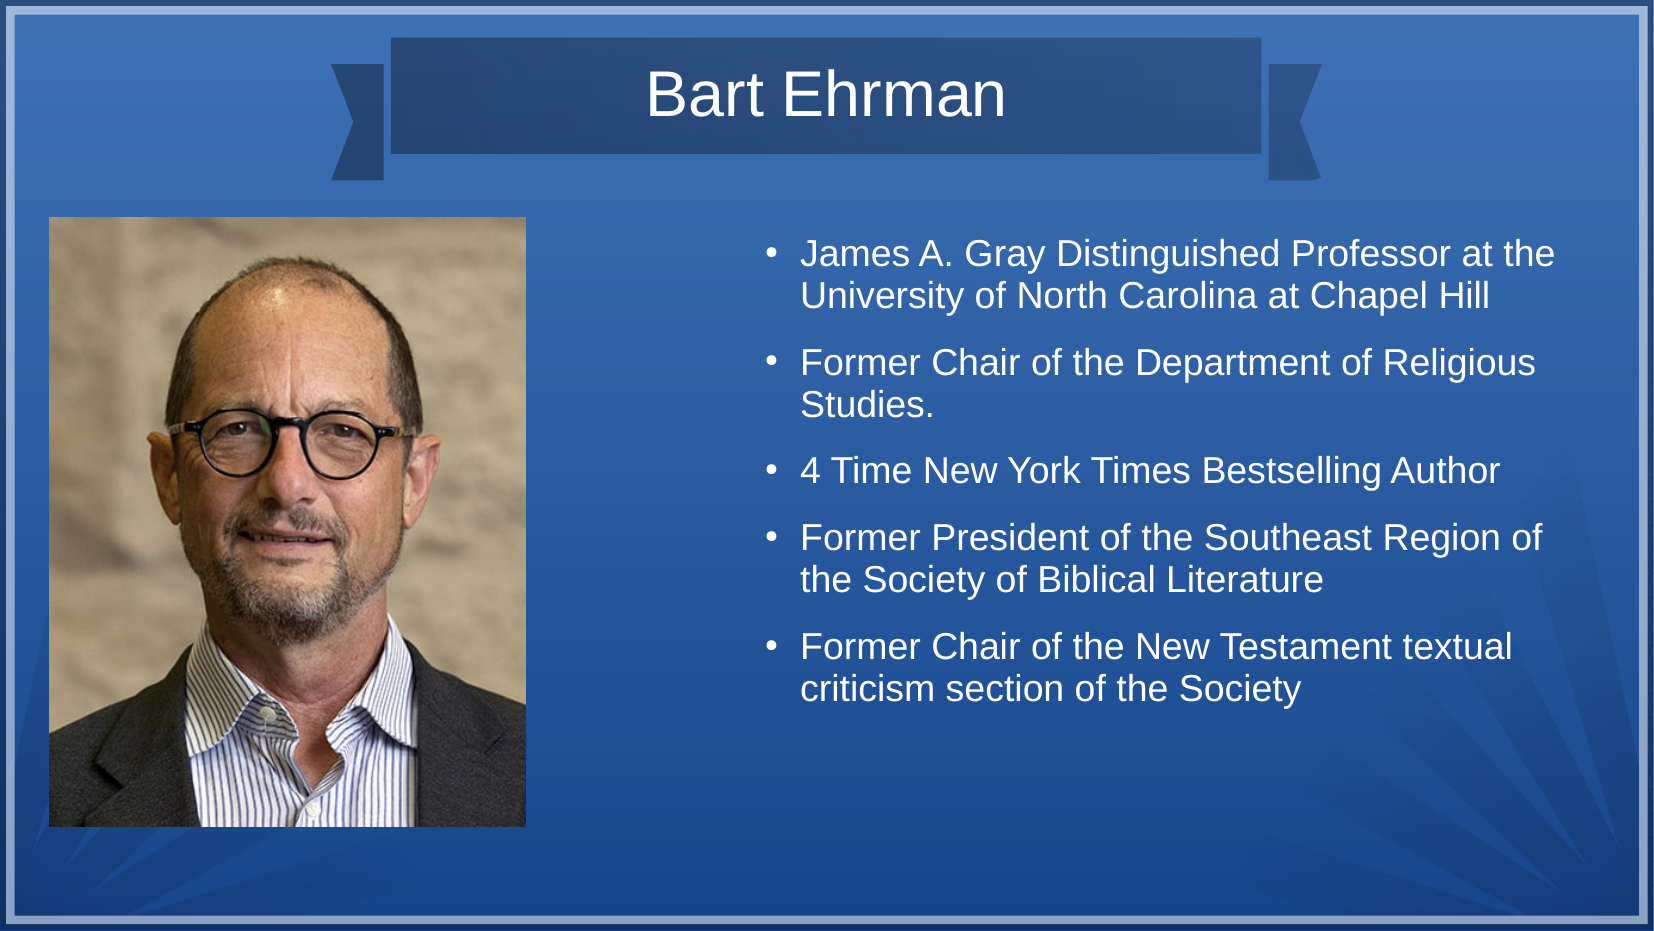

# Bart Ehrman
James A. Gray Distinguished Professor at the University of North Carolina at Chapel Hill
Former Chair of the Department of Religious Studies.
4 Time New York Times Bestselling Author
Former President of the Southeast Region of the Society of Biblical Literature
Former Chair of the New Testament textual criticism section of the Society